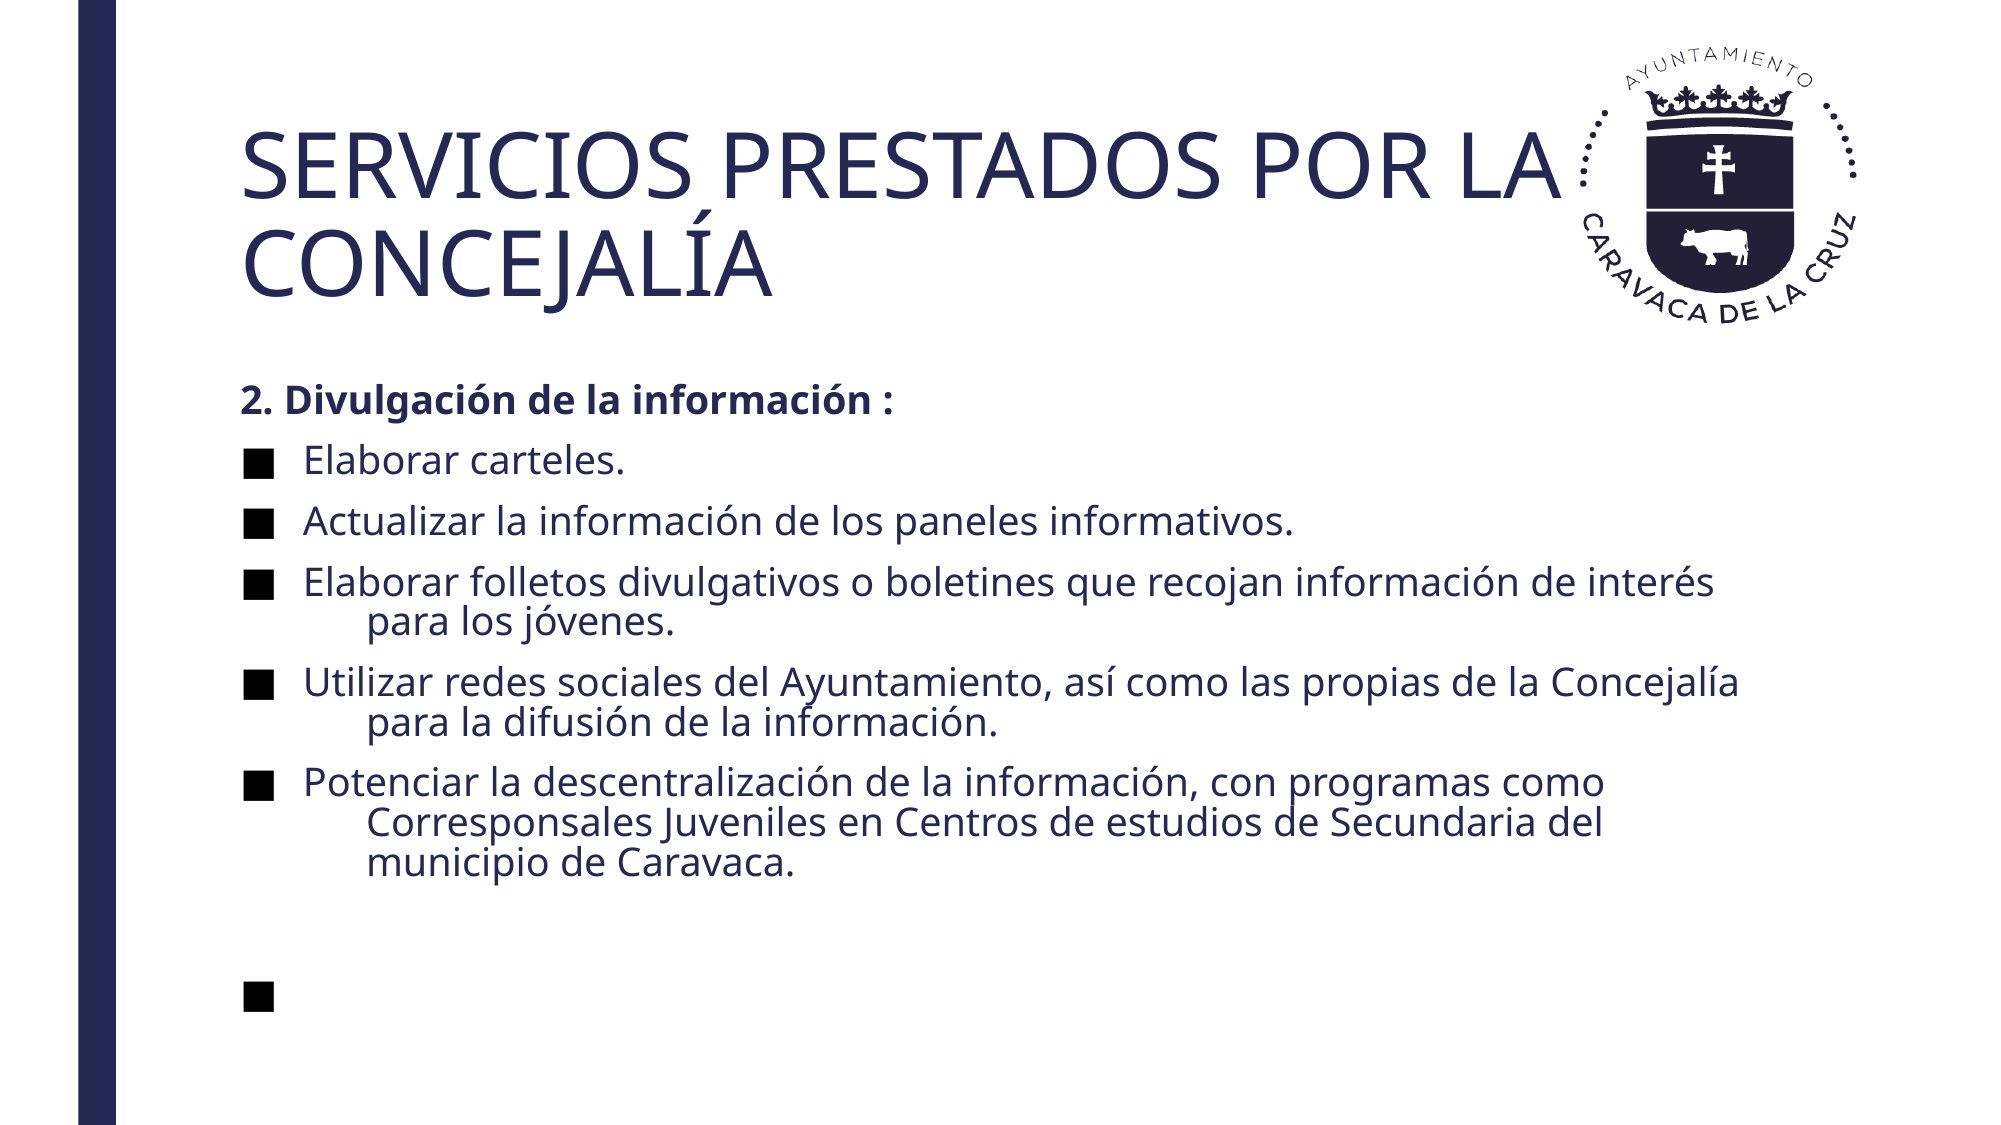

# SERVICIOS PRESTADOS POR LA CONCEJALÍA
2. Divulgación de la información :
Elaborar carteles.
Actualizar la información de los paneles informativos.
Elaborar folletos divulgativos o boletines que recojan información de interés para los jóvenes.
Utilizar redes sociales del Ayuntamiento, así como las propias de la Concejalía para la difusión de la información.
Potenciar la descentralización de la información, con programas como Corresponsales Juveniles en Centros de estudios de Secundaria del municipio de Caravaca.